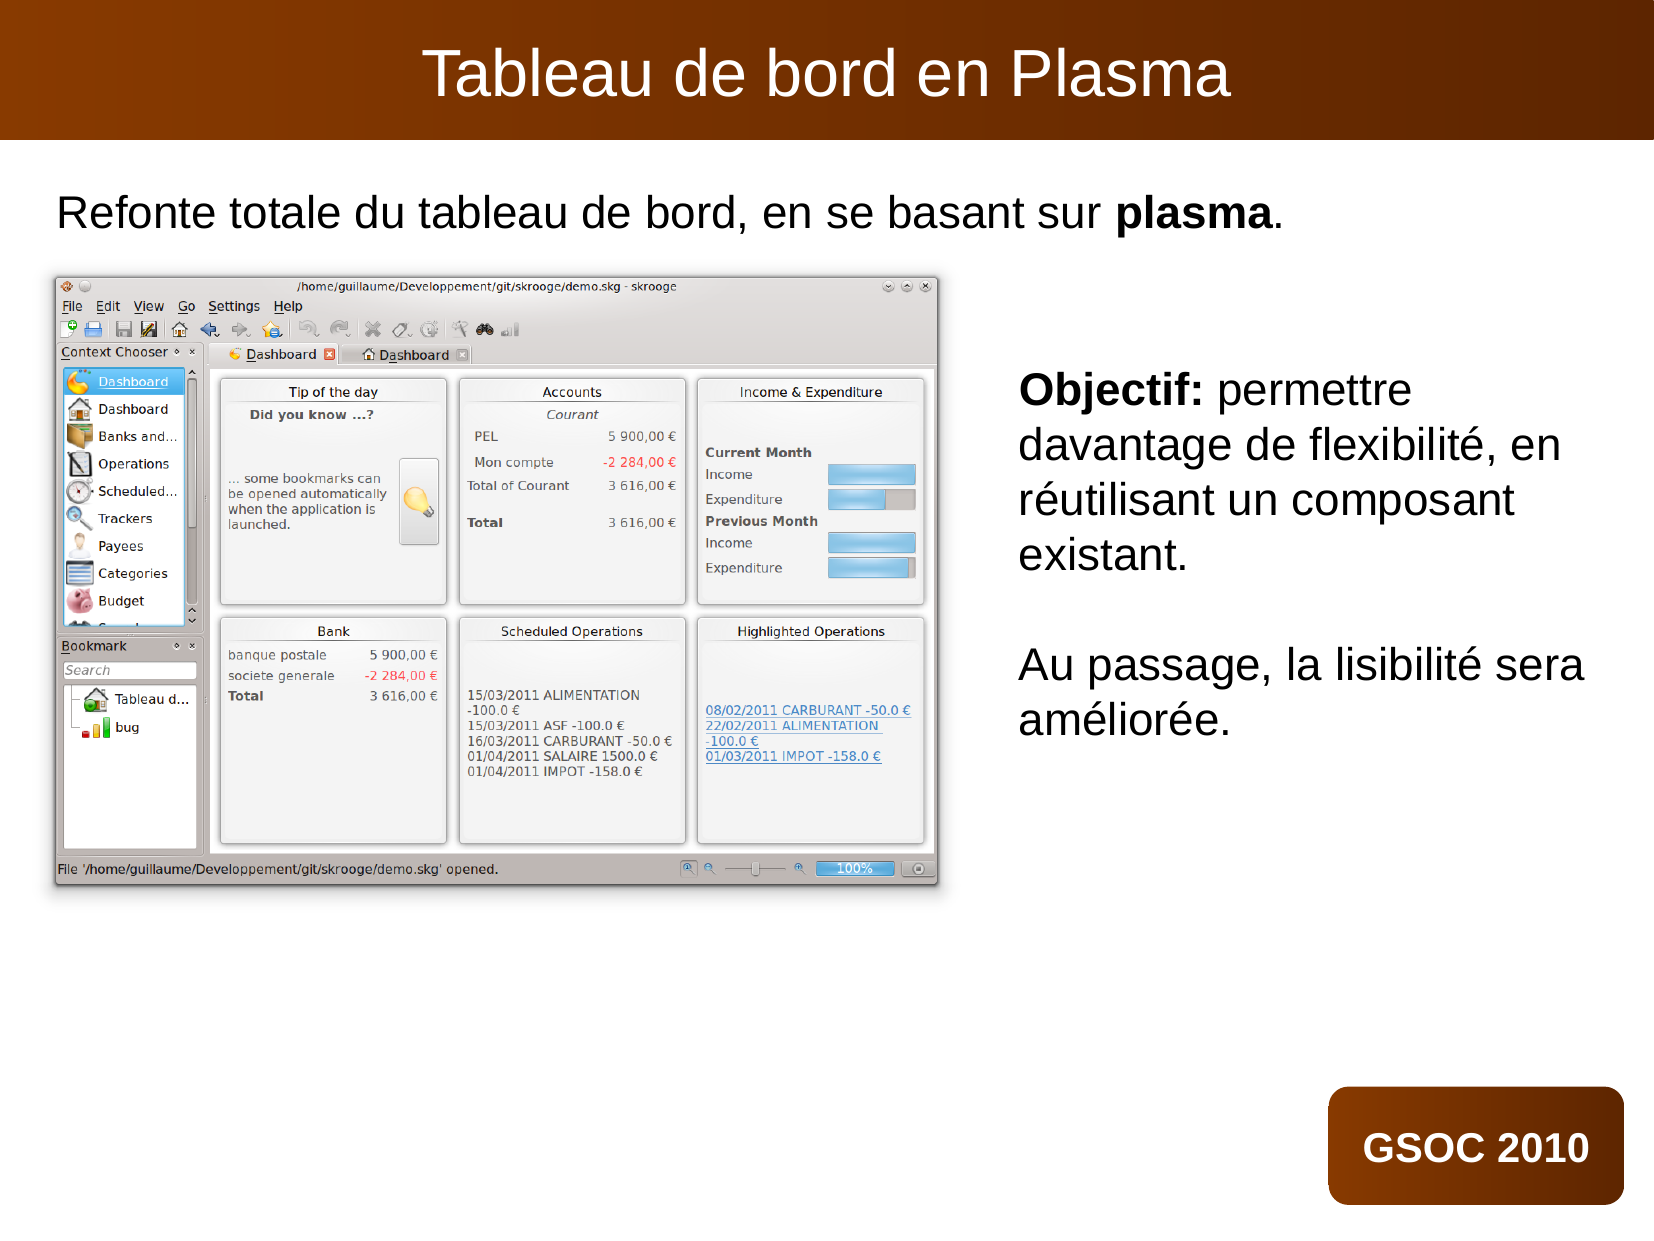

# Tableau de bord en Plasma
Refonte totale du tableau de bord, en se basant sur plasma.
Objectif: permettre davantage de flexibilité, en réutilisant un composant existant.
Au passage, la lisibilité sera améliorée.
TODO
GSOC 2010